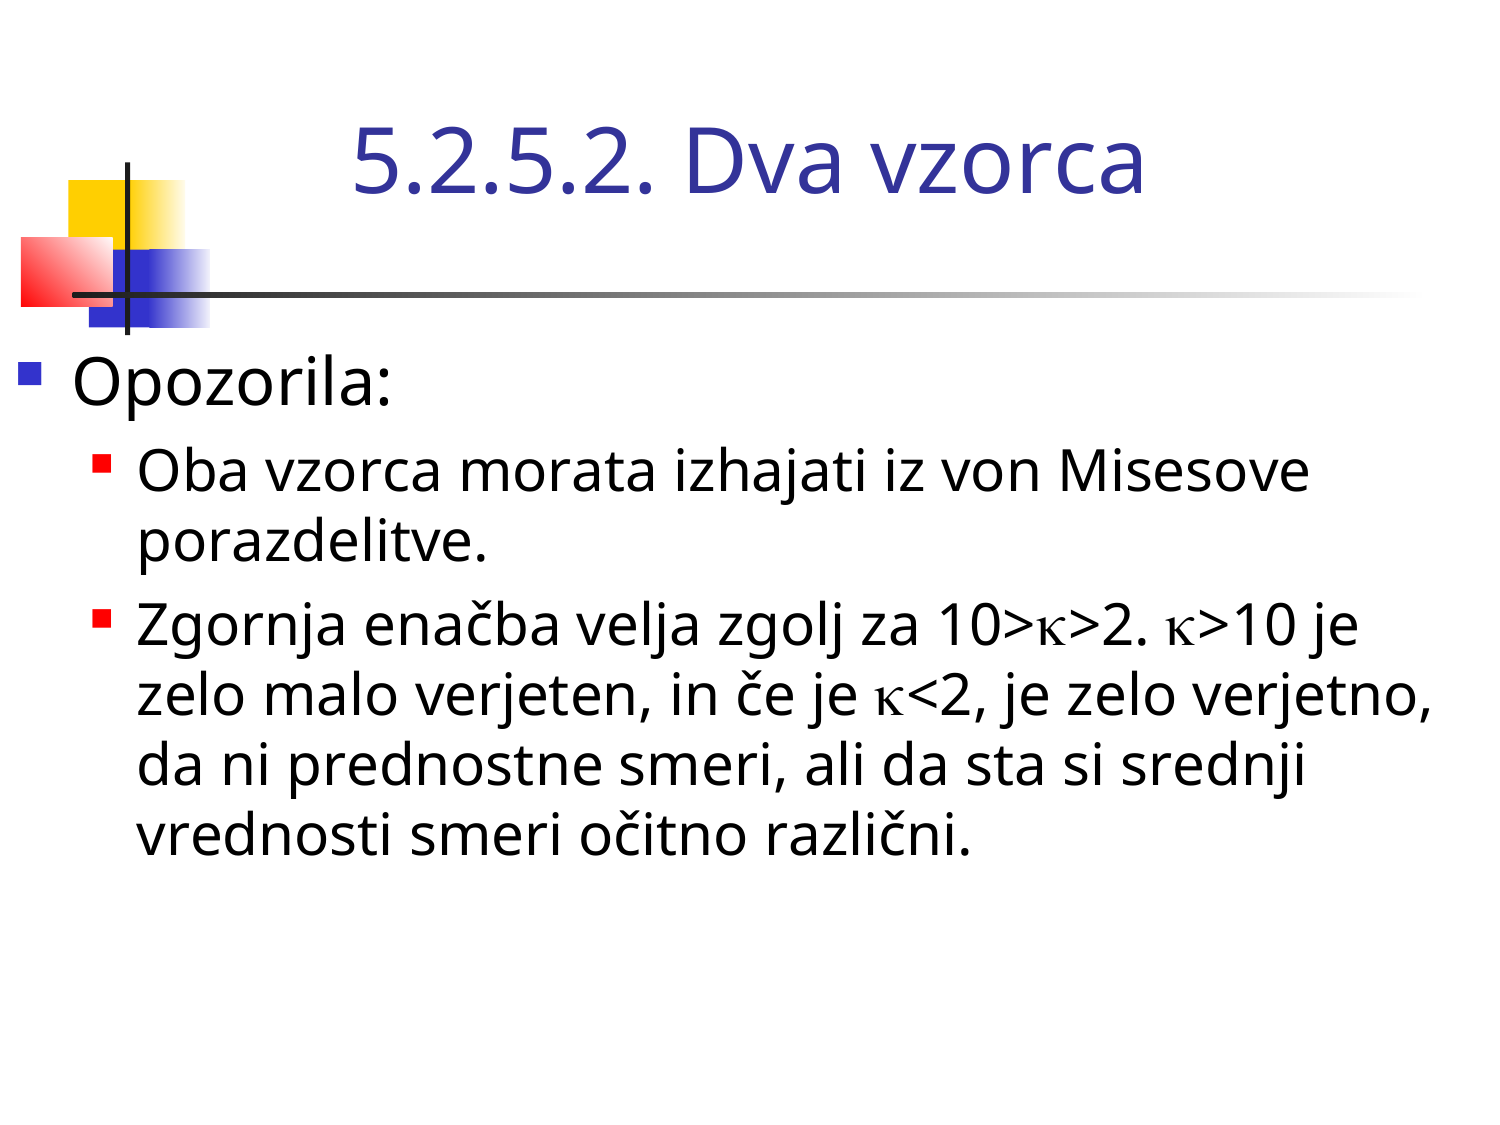

# 5.2.5.2. Dva vzorca
Opozorila:
Oba vzorca morata izhajati iz von Misesove porazdelitve.
Zgornja enačba velja zgolj za 10>>2. >10 je zelo malo verjeten, in če je <2, je zelo verjetno, da ni prednostne smeri, ali da sta si srednji vrednosti smeri očitno različni.